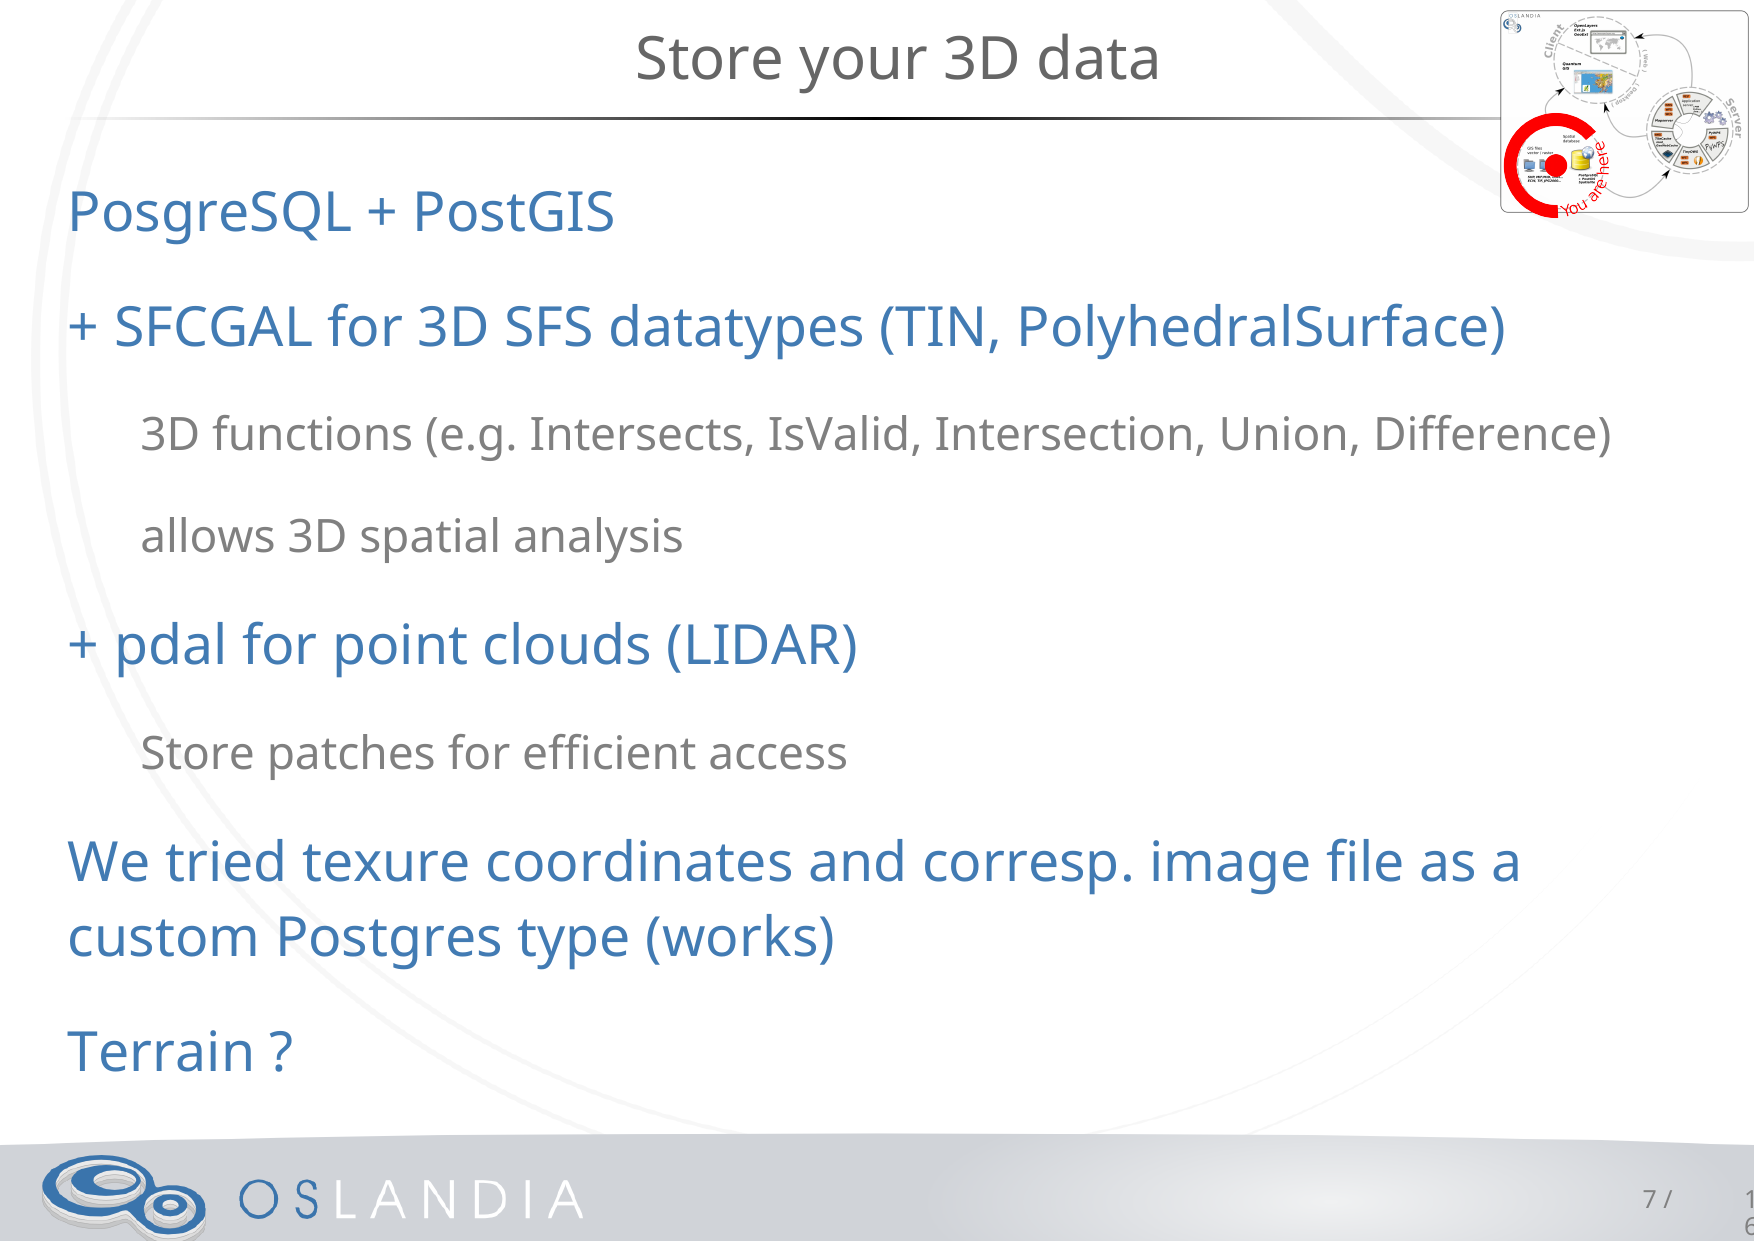

# Store your 3D data
PosgreSQL + PostGIS
+ SFCGAL for 3D SFS datatypes (TIN, PolyhedralSurface)
3D functions (e.g. Intersects, IsValid, Intersection, Union, Difference)
allows 3D spatial analysis
+ pdal for point clouds (LIDAR)
Store patches for efficient access
We tried texure coordinates and corresp. image file as a custom Postgres type (works)
Terrain ?